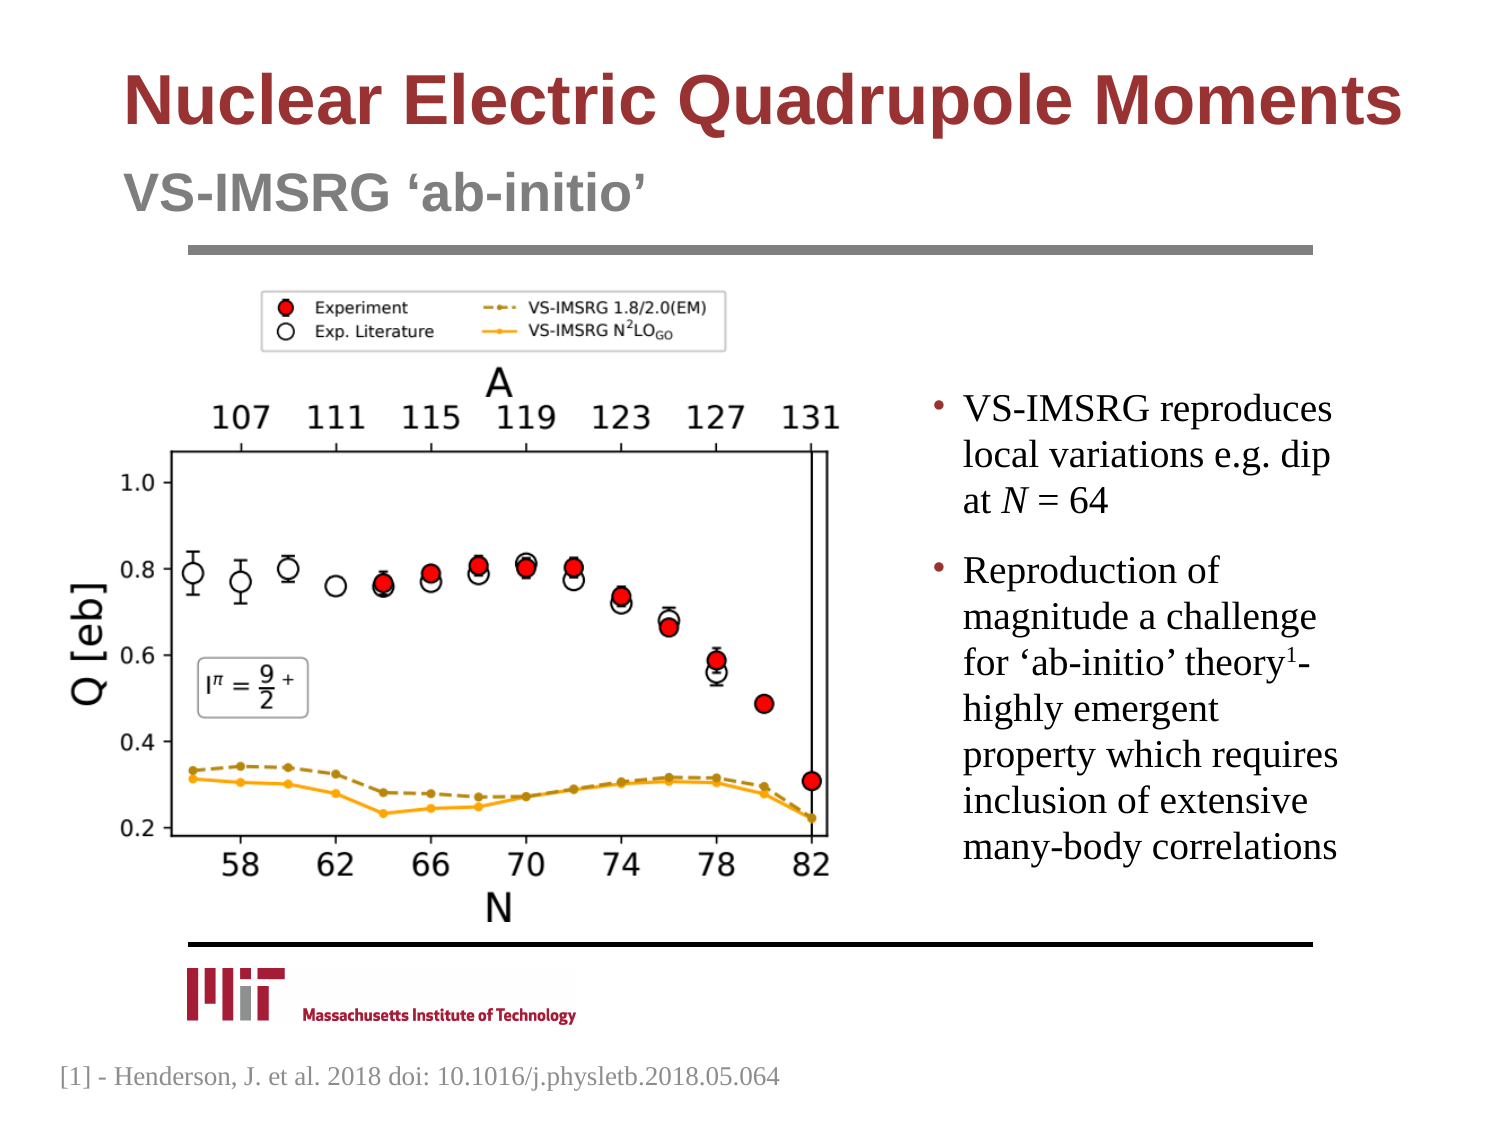

# Nuclear Electric Quadrupole Moments VS-IMSRG ‘ab-initio’
VS-IMSRG reproduces local variations e.g. dip at N = 64
Reproduction of magnitude a challenge for ‘ab-initio’ theory1- highly emergent property which requires inclusion of extensive many-body correlations
[1] - Henderson, J. et al. 2018 doi: 10.1016/j.physletb.2018.05.064